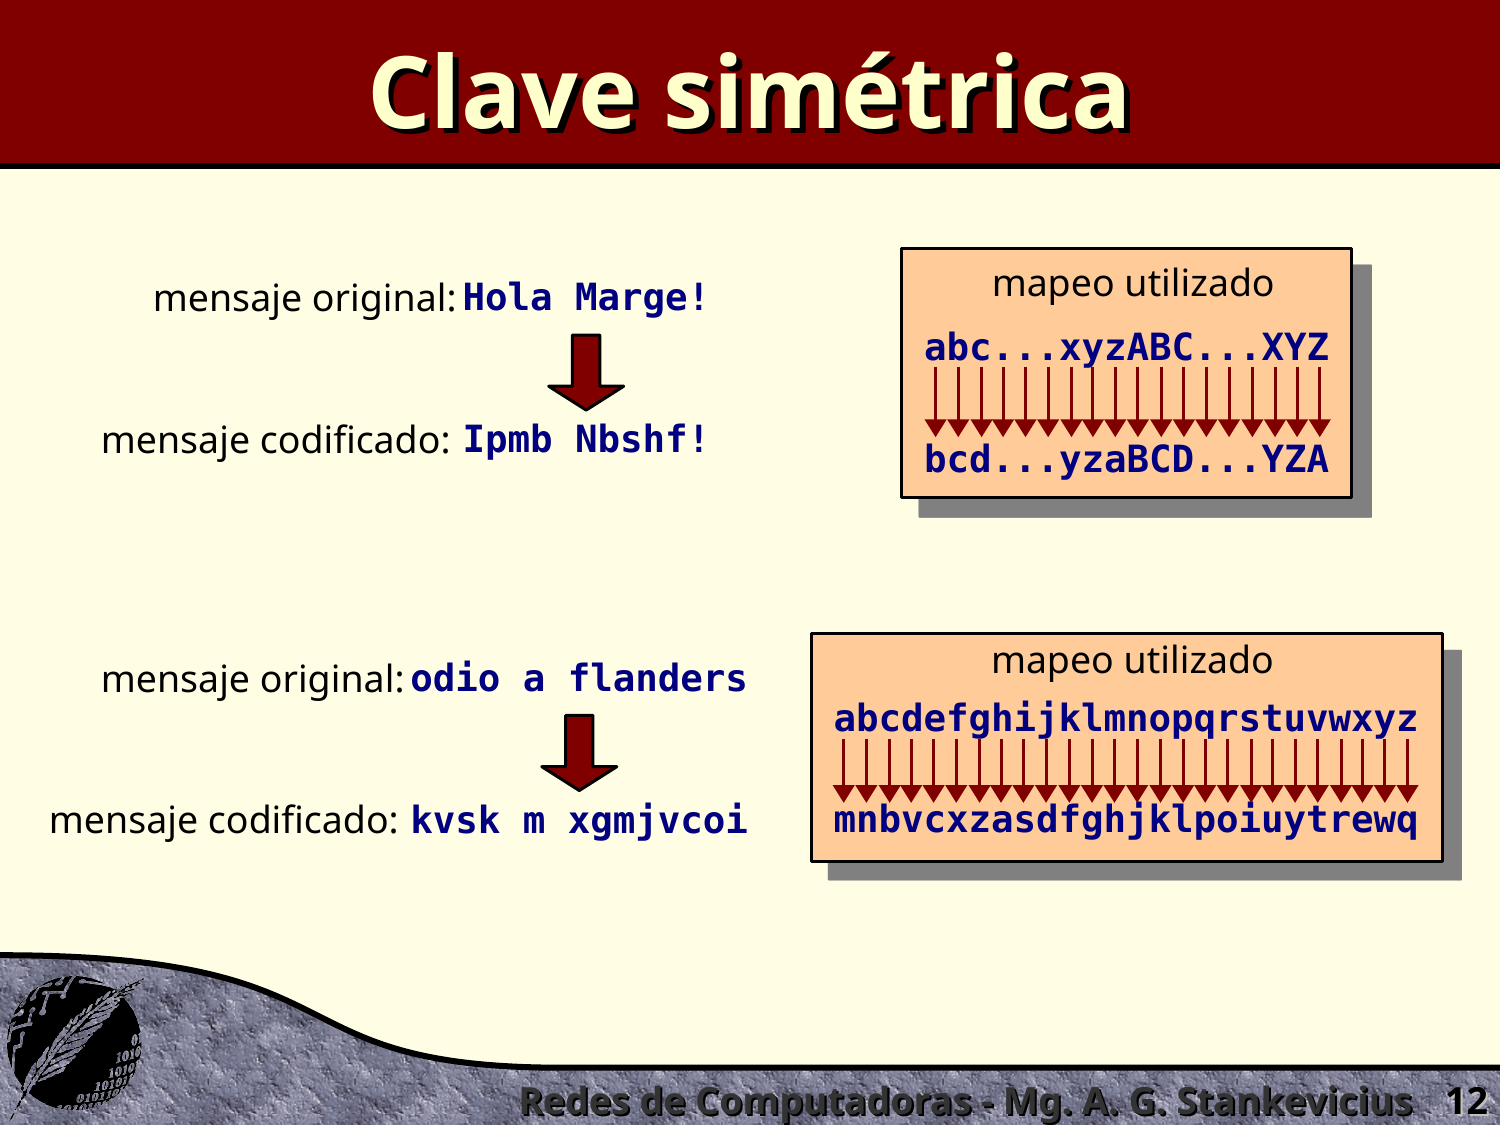

# Clave simétrica
mapeo utilizado
abc...xyzABC...XYZ
bcd...yzaBCD...YZA
mensaje original:
Hola Marge!
mensaje codificado:
Ipmb Nbshf!
mapeo utilizado
abcdefghijklmnopqrstuvwxyz
mnbvcxzasdfghjklpoiuytrewq
mensaje original:
odio a flanders
mensaje codificado:
kvsk m xgmjvcoi
12